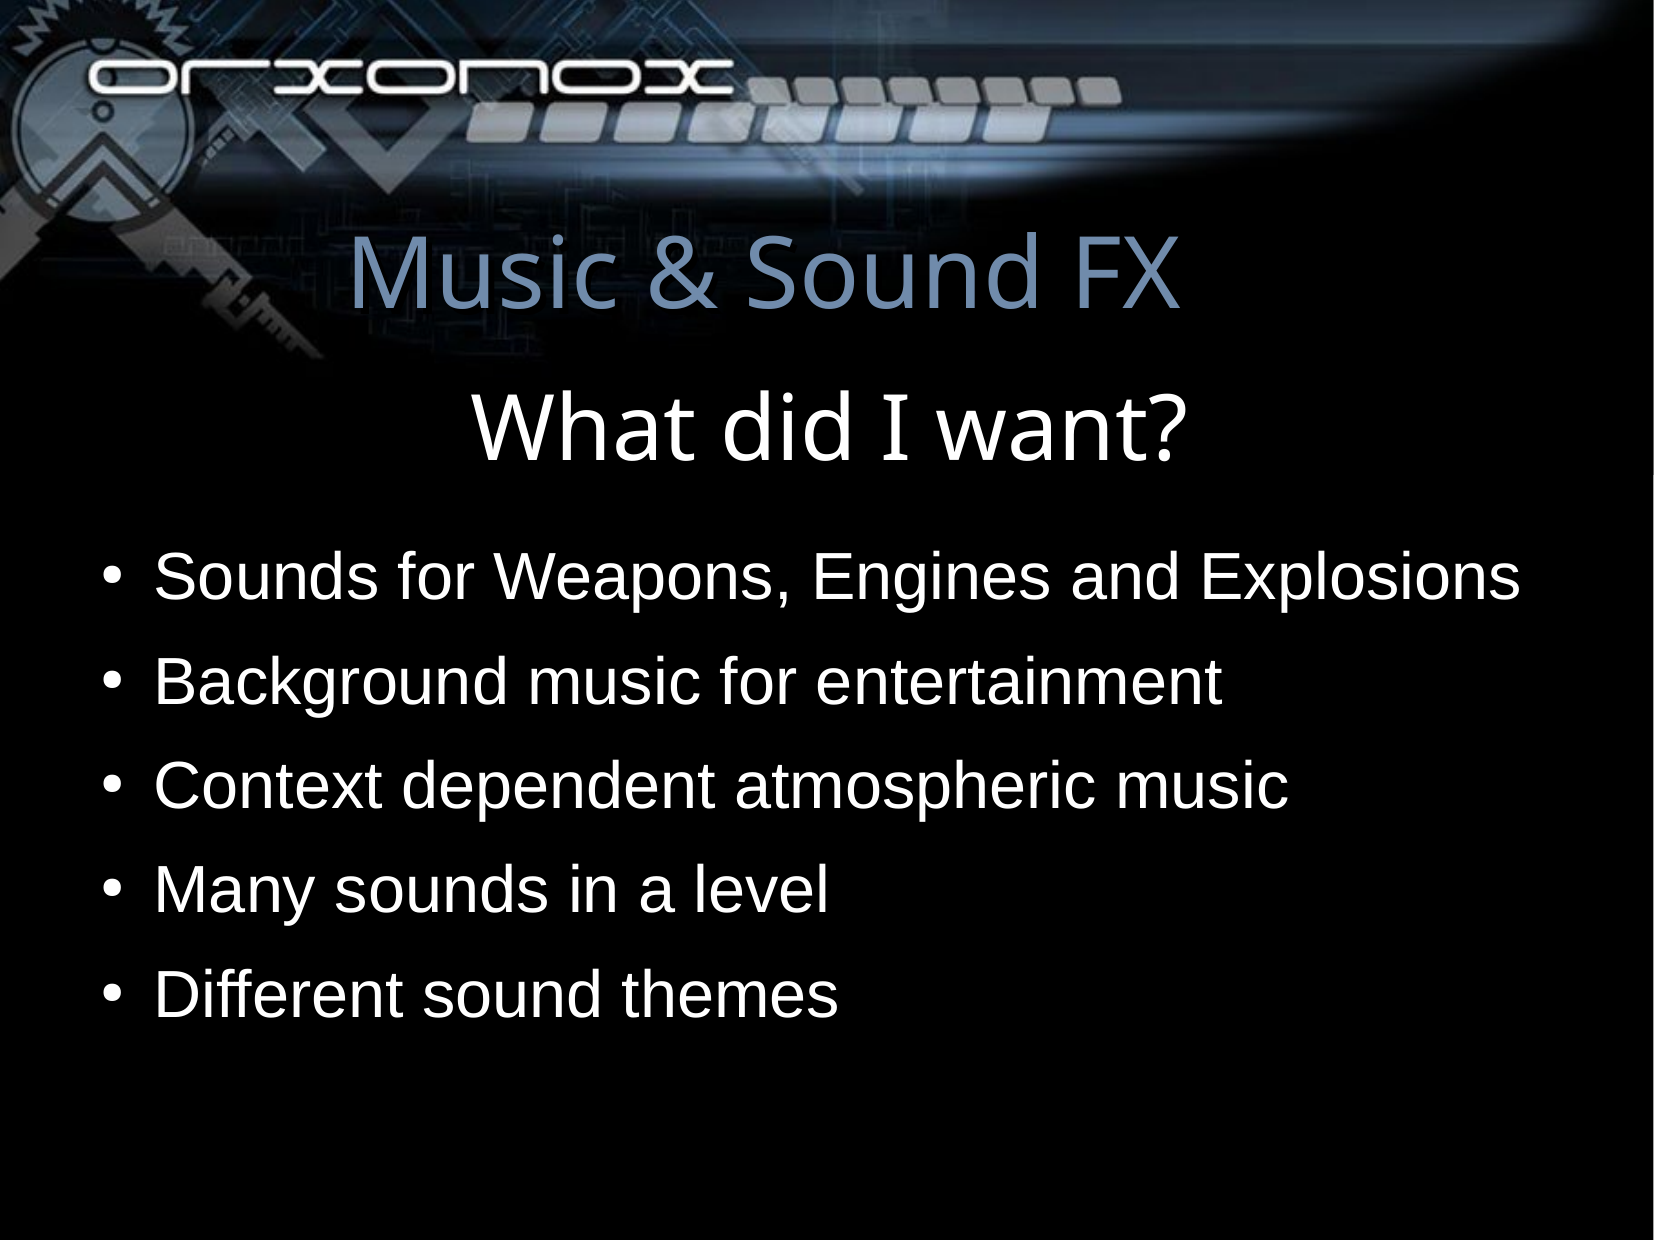

Music & Sound FX
# What did I want?
Sounds for Weapons, Engines and Explosions
Background music for entertainment
Context dependent atmospheric music
Many sounds in a level
Different sound themes